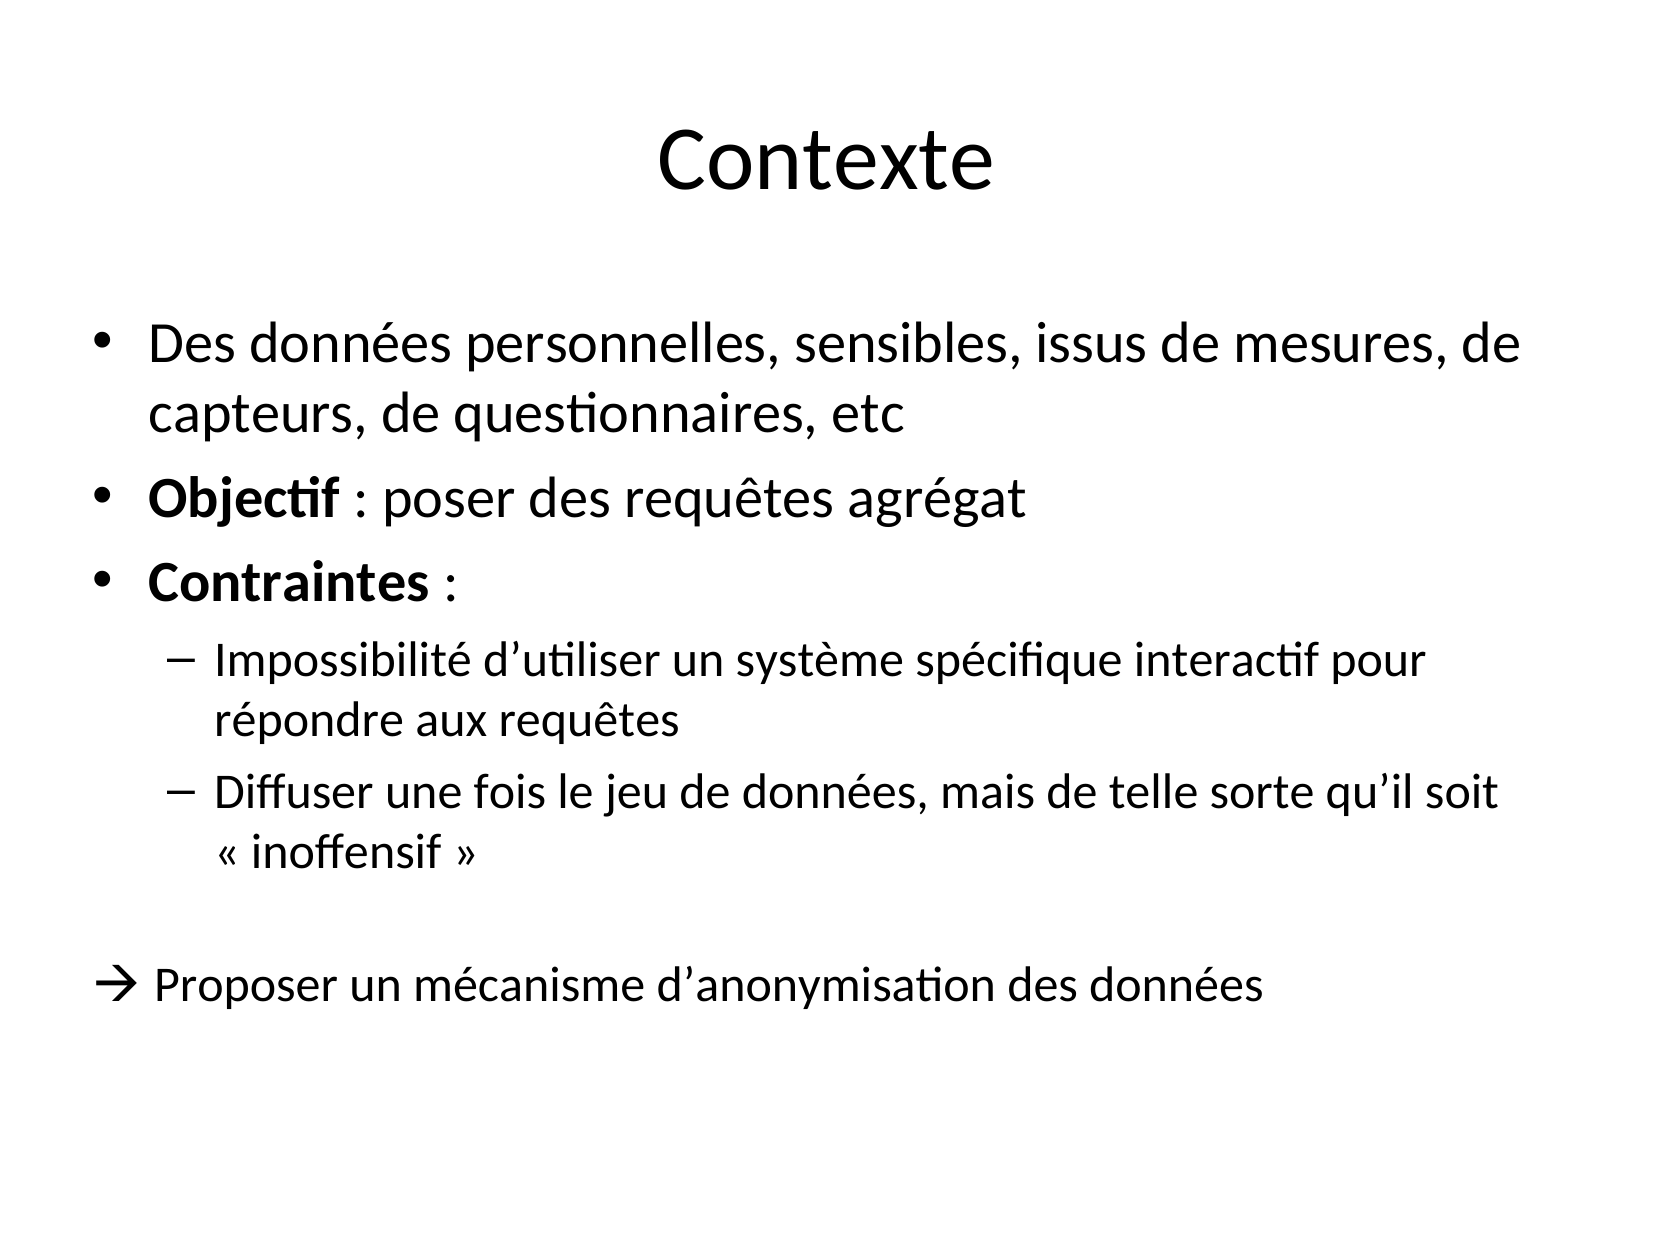

Contexte
Des données personnelles, sensibles, issus de mesures, de capteurs, de questionnaires, etc
Objectif : poser des requêtes agrégat
Contraintes :
Impossibilité d’utiliser un système spécifique interactif pour répondre aux requêtes
Diffuser une fois le jeu de données, mais de telle sorte qu’il soit « inoffensif »
 Proposer un mécanisme d’anonymisation des données